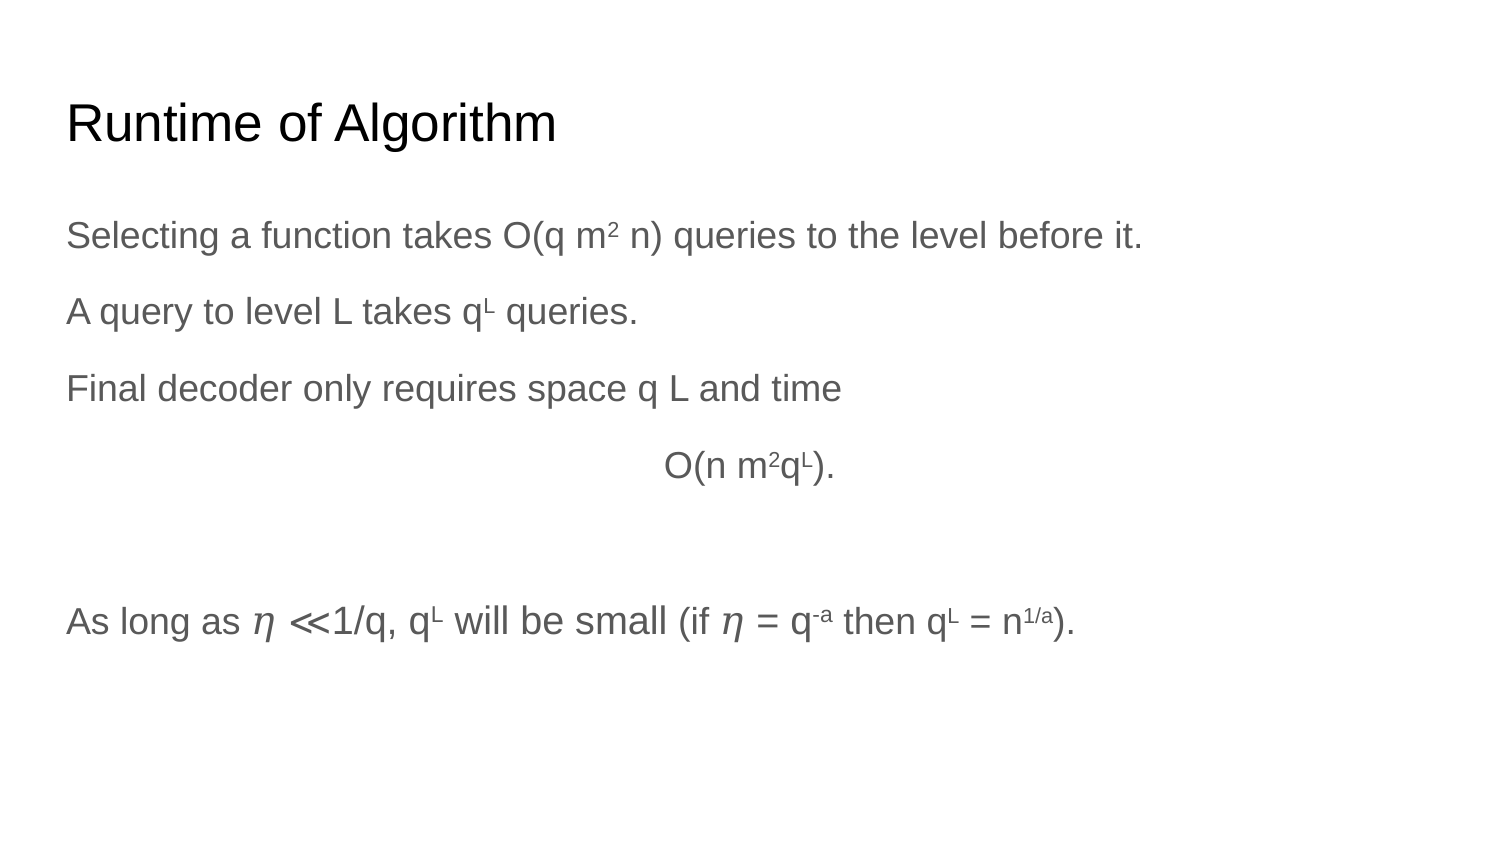

# Runtime of Algorithm
Selecting a function takes O(q m2 n) queries to the level before it.
A query to level L takes qL queries.
Final decoder only requires space q L and time
O(n m2qL).
As long as 𝜂 ≪1/q, qL will be small (if 𝜂 = q-a then qL = n1/a).